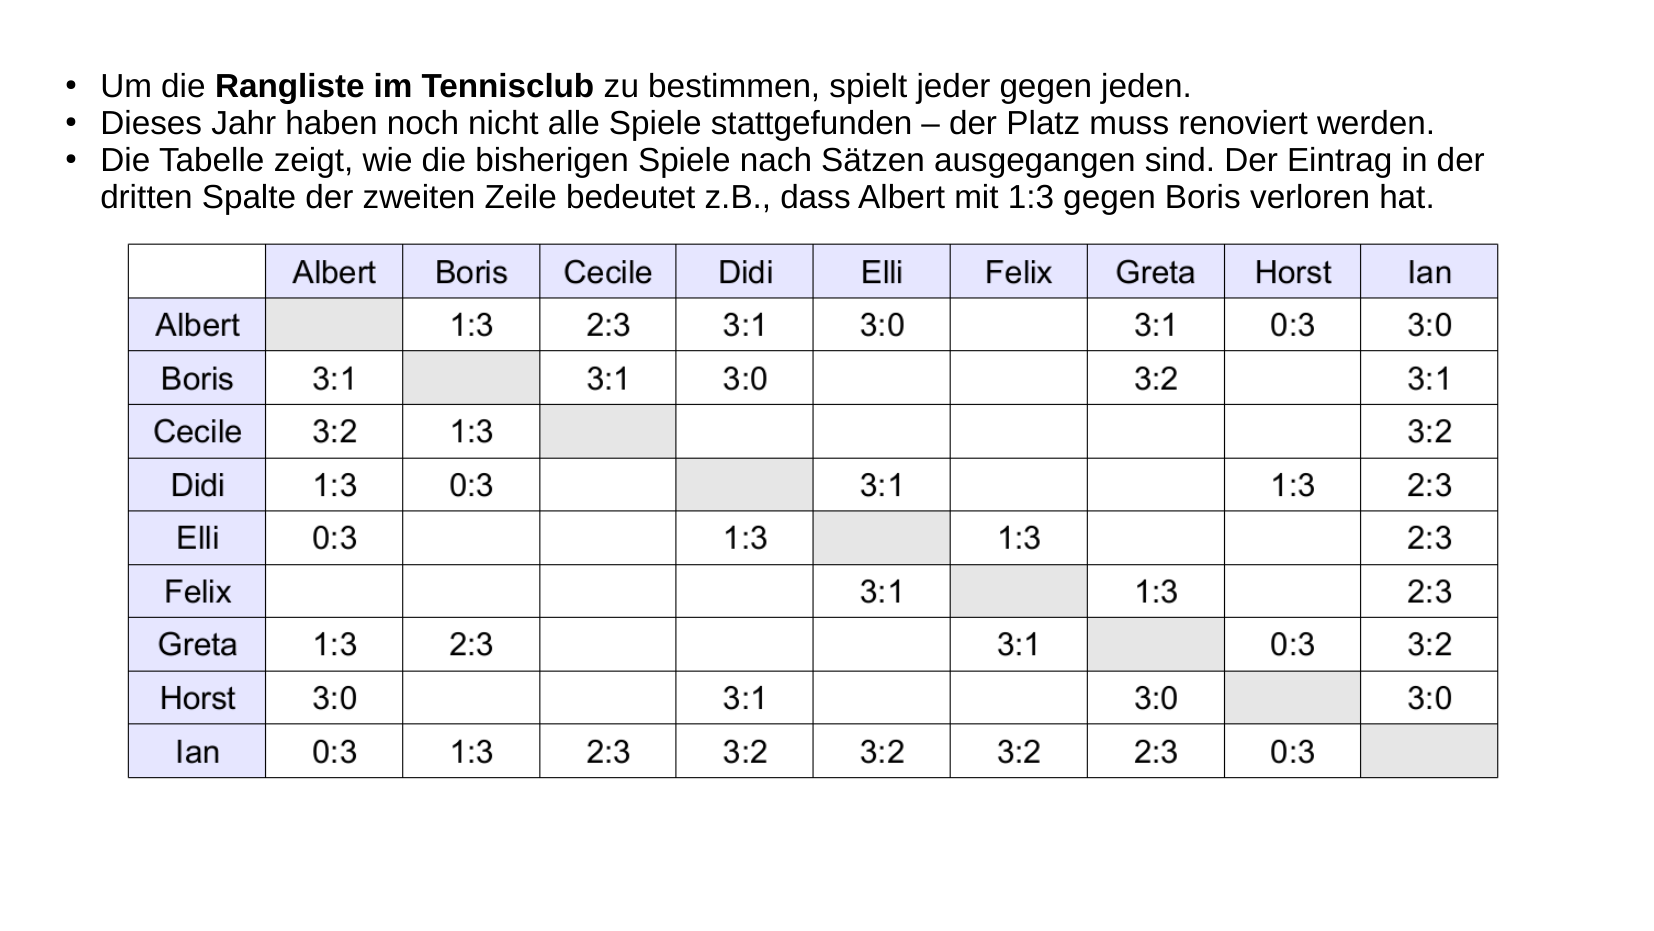

Um die Rangliste im Tennisclub zu bestimmen, spielt jeder gegen jeden.
Dieses Jahr haben noch nicht alle Spiele stattgefunden – der Platz muss renoviert werden.
Die Tabelle zeigt, wie die bisherigen Spiele nach Sätzen ausgegangen sind. Der Eintrag in der dritten Spalte der zweiten Zeile bedeutet z.B., dass Albert mit 1:3 gegen Boris verloren hat.